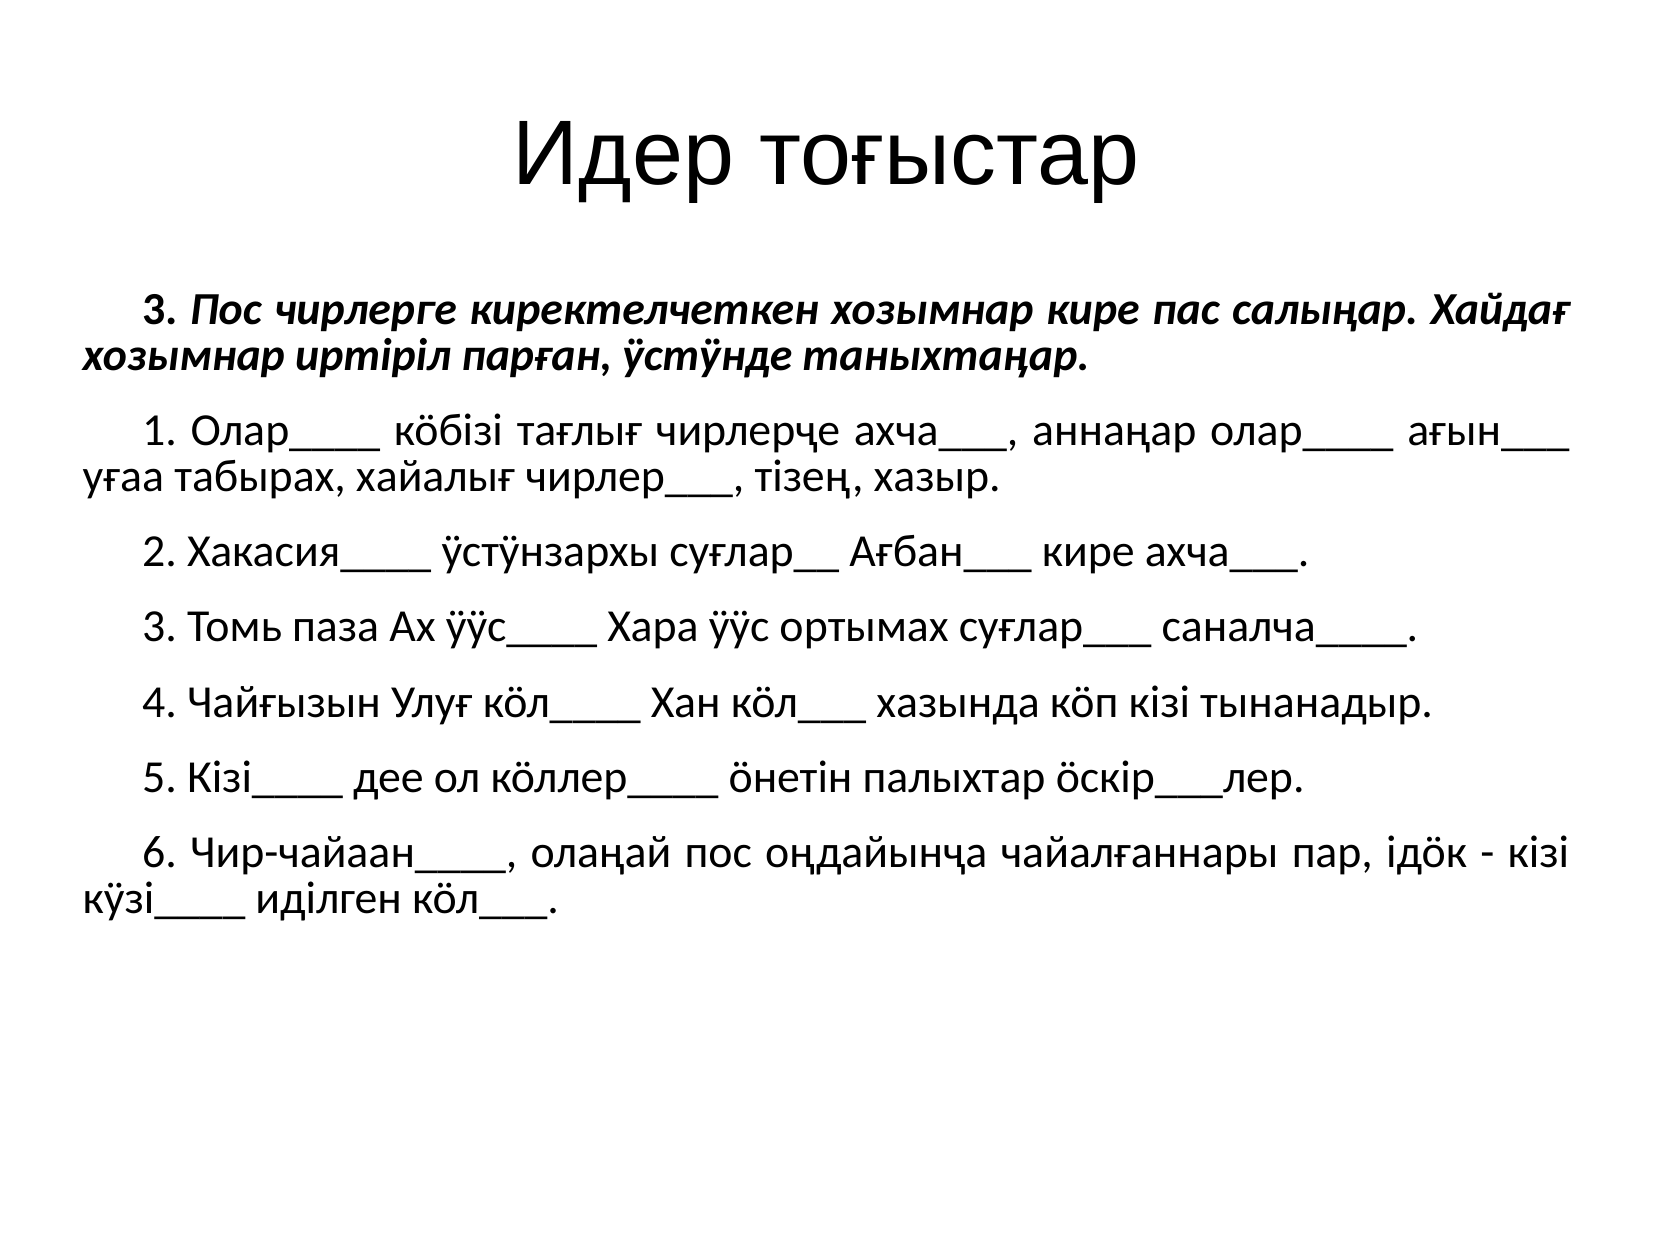

# Идер тоғыстар
3. Пос чирлерге киректелчеткен хозымнар кире пас салыңар. Хайдағ хозымнар иртіріл парған, ӱстӱнде таныхтаӊар.
1. Олар____ кӧбізі тағлығ чирлерҷе ахча___, аннаңар олар____ ағын___ уғаа табырах, хайалығ чирлер___, тізең, хазыр.
2. Хакасия____ ӱстӱнзархы суғлар__ Ағбан___ кире ахча___.
3. Томь паза Ах ӱӱс____ Хара ӱӱс ортымах суғлар___ саналча____.
4. Чайғызын Улуғ кӧл____ Хан кӧл___ хазында кӧп кізі тынанадыр.
5. Кізі____ дее ол кӧллер____ ӧнетін палыхтар ӧскір___лер.
6. Чир-чайаан____, олаңай пос оңдайынҷа чайалғаннары пар, ідӧк - кізі кӱзі____ иділген кӧл___.